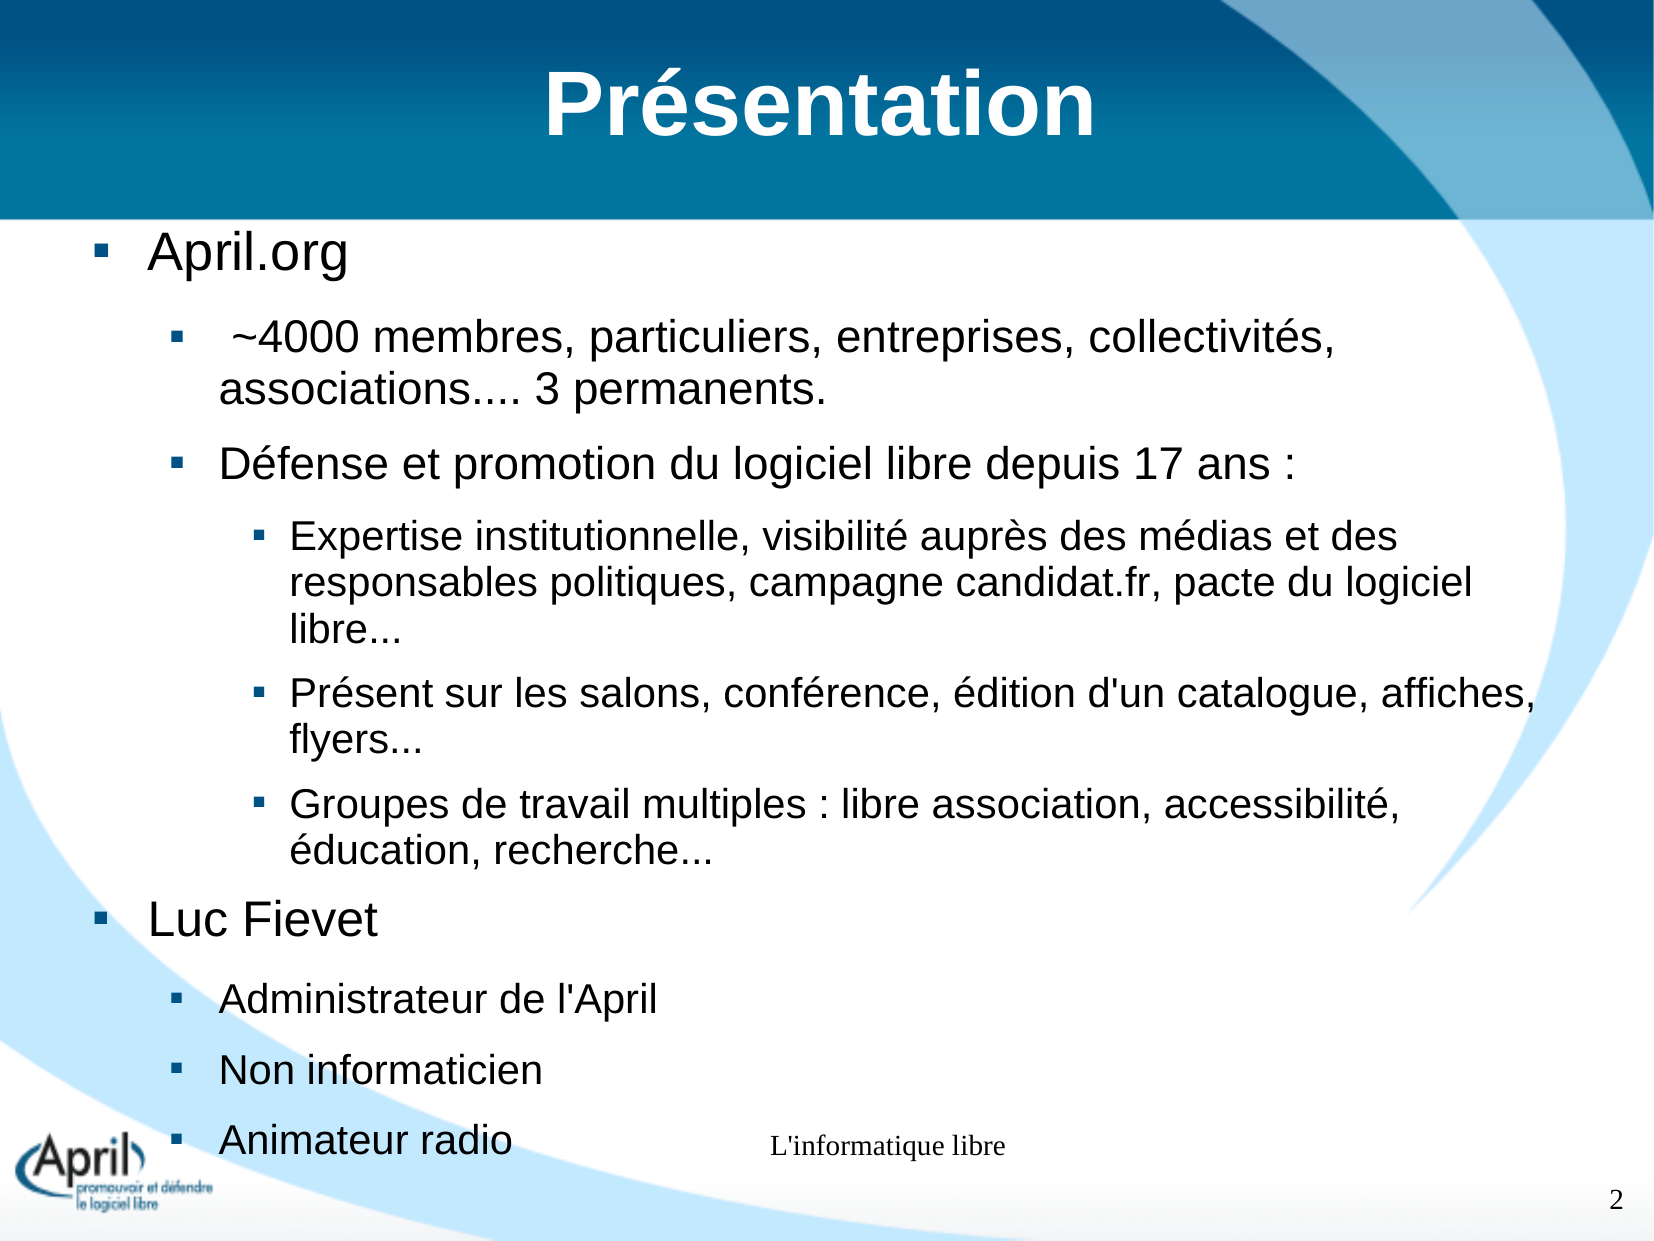

# Présentation
April.org
 ~4000 membres, particuliers, entreprises, collectivités, associations.... 3 permanents.
Défense et promotion du logiciel libre depuis 17 ans :
Expertise institutionnelle, visibilité auprès des médias et des responsables politiques, campagne candidat.fr, pacte du logiciel libre...
Présent sur les salons, conférence, édition d'un catalogue, affiches, flyers...
Groupes de travail multiples : libre association, accessibilité, éducation, recherche...
Luc Fievet
Administrateur de l'April
Non informaticien
Animateur radio
L'informatique libre
2